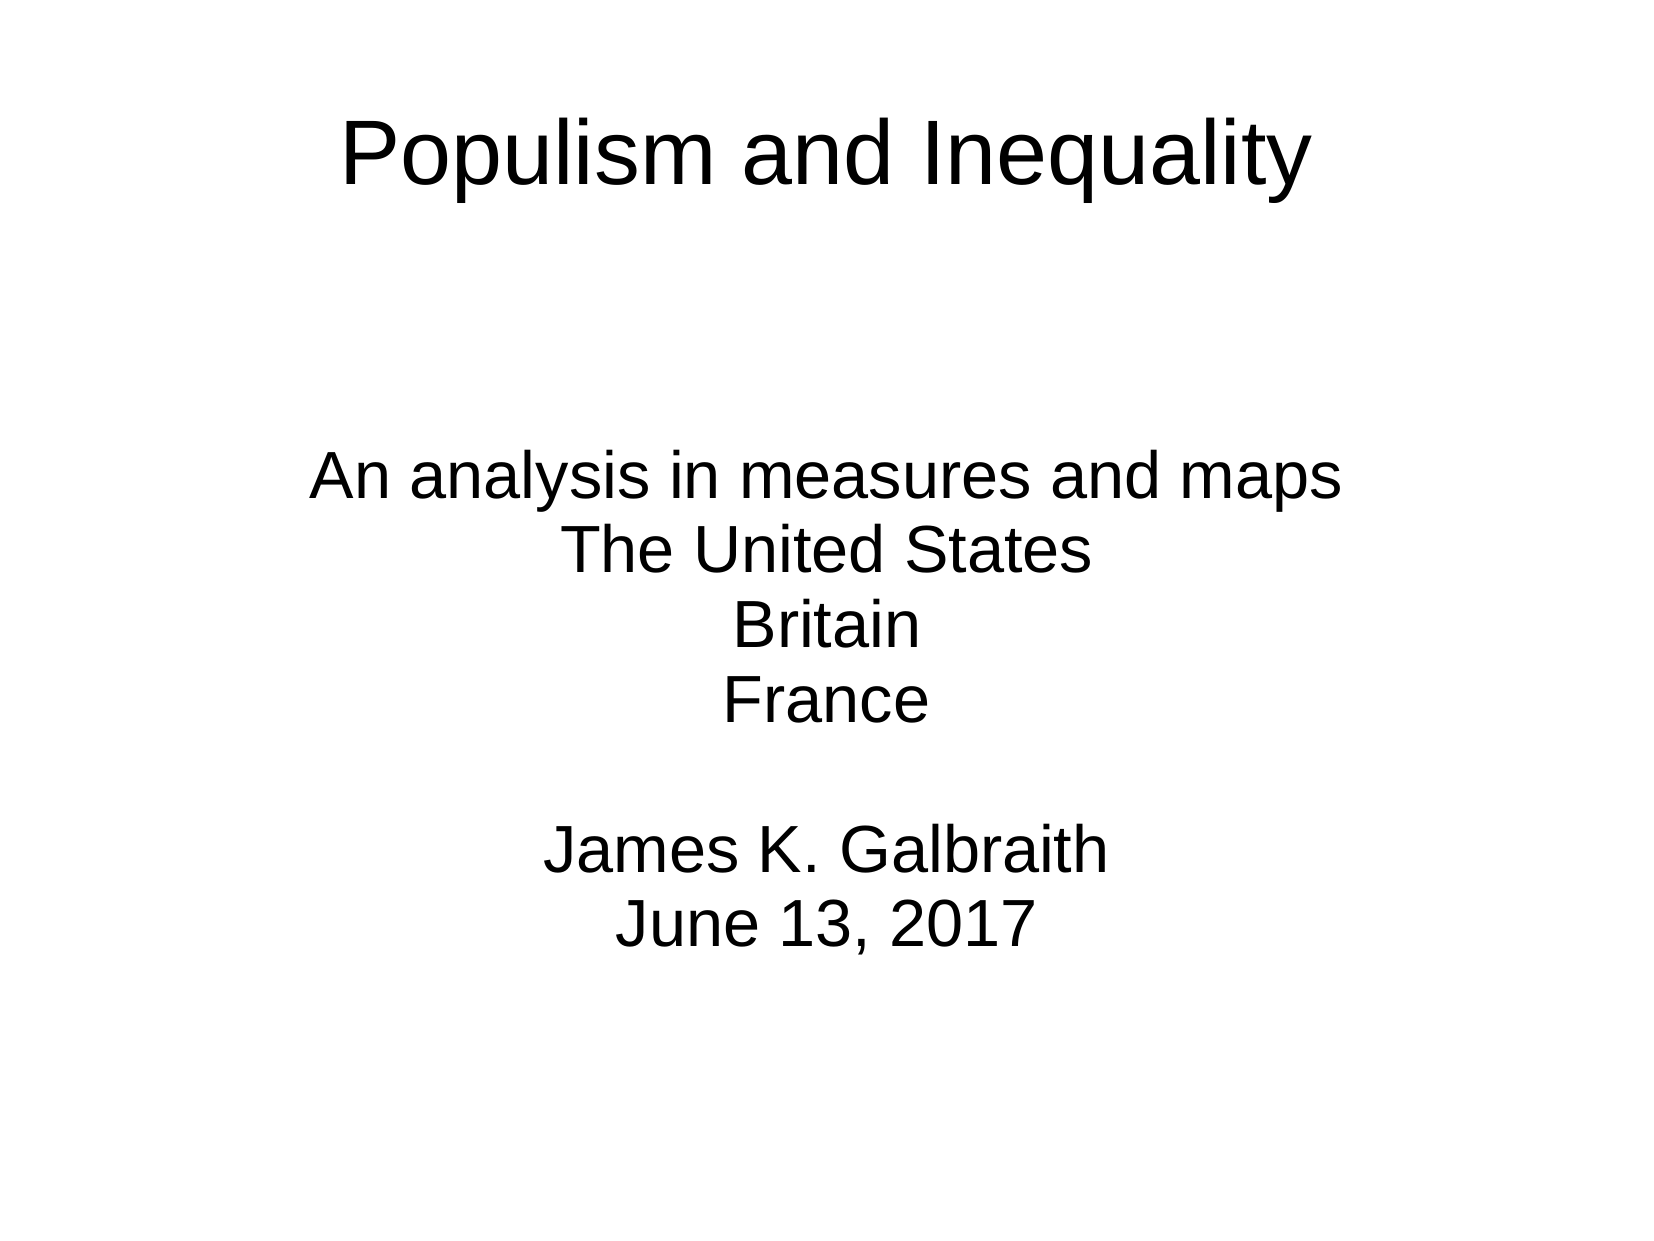

# Populism and Inequality
An analysis in measures and maps
The United States
Britain
France
James K. Galbraith
June 13, 2017